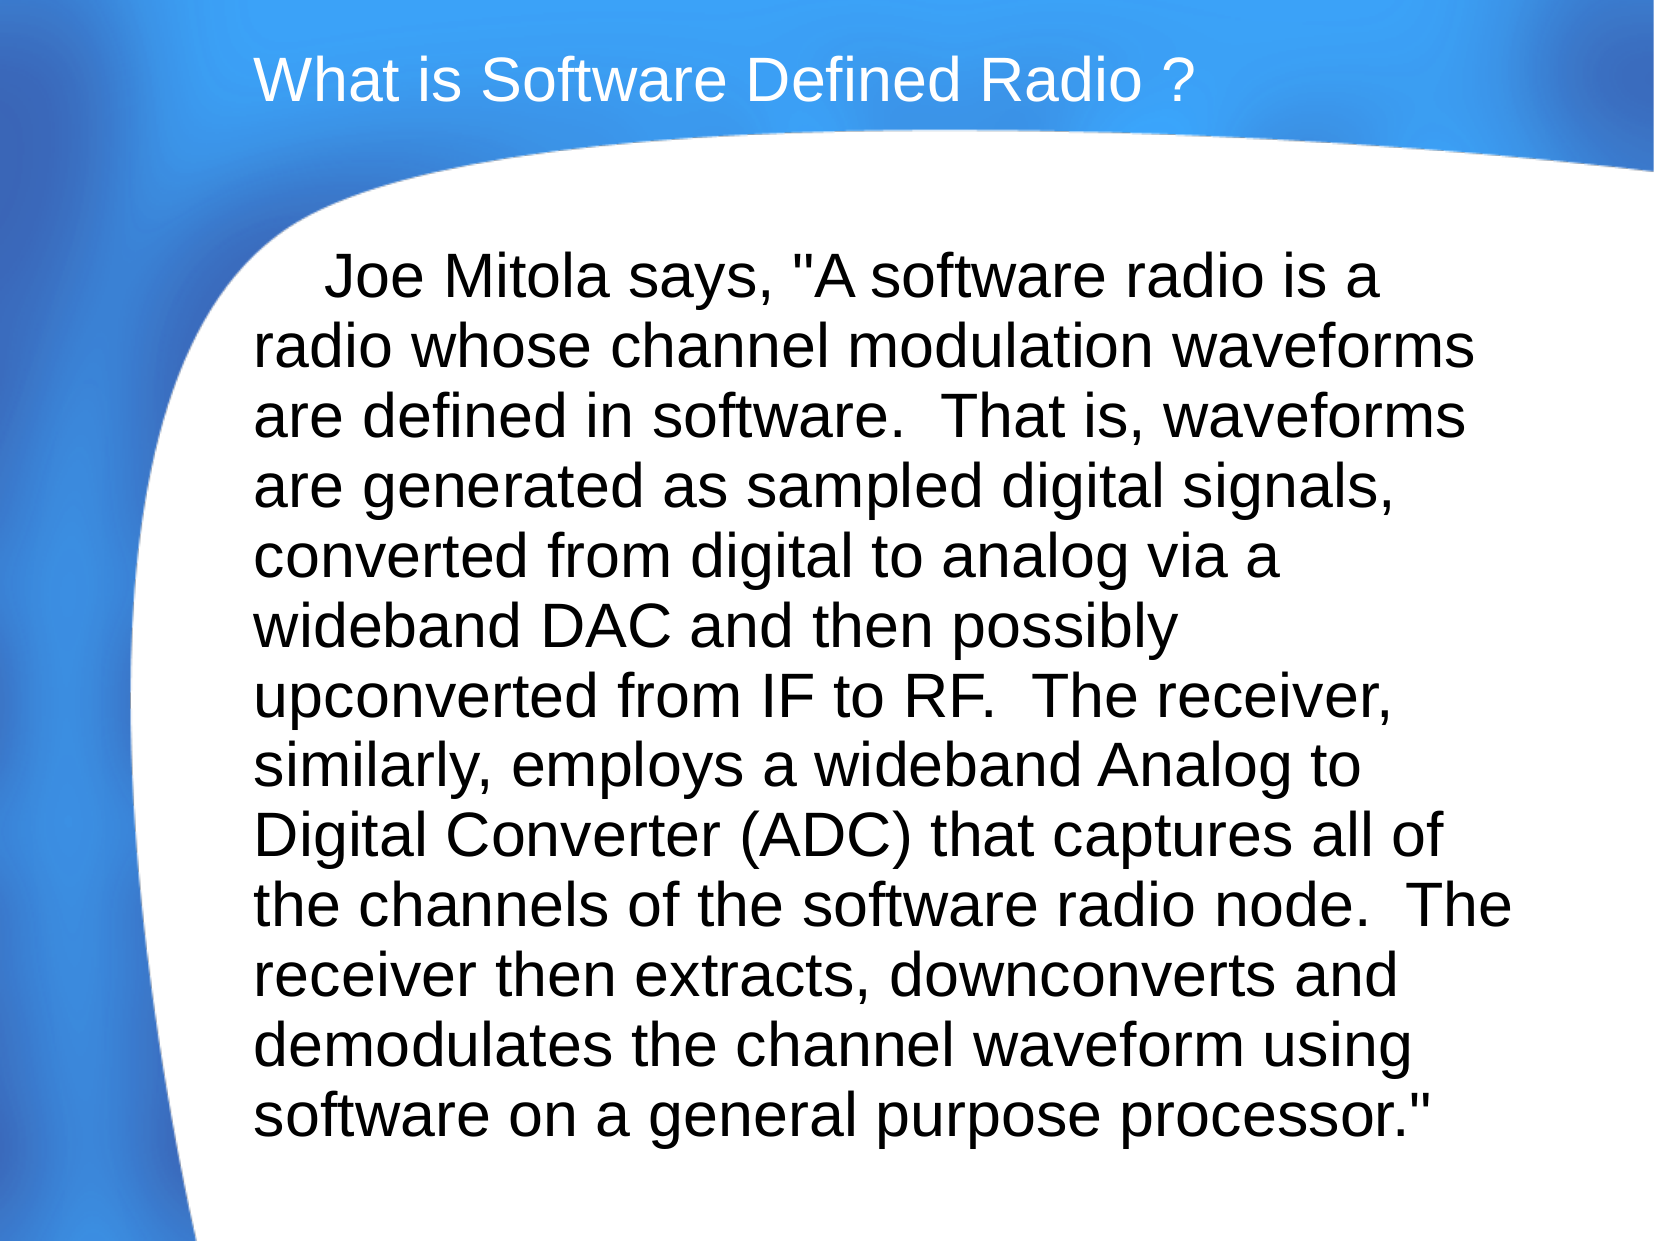

# What is Software Defined Radio ?
 	Joe Mitola says, "A software radio is a radio whose channel modulation waveforms are defined in software. That is, waveforms are generated as sampled digital signals, converted from digital to analog via a wideband DAC and then possibly upconverted from IF to RF. The receiver, similarly, employs a wideband Analog to Digital Converter (ADC) that captures all of the channels of the software radio node. The receiver then extracts, downconverts and demodulates the channel waveform using software on a general purpose processor."